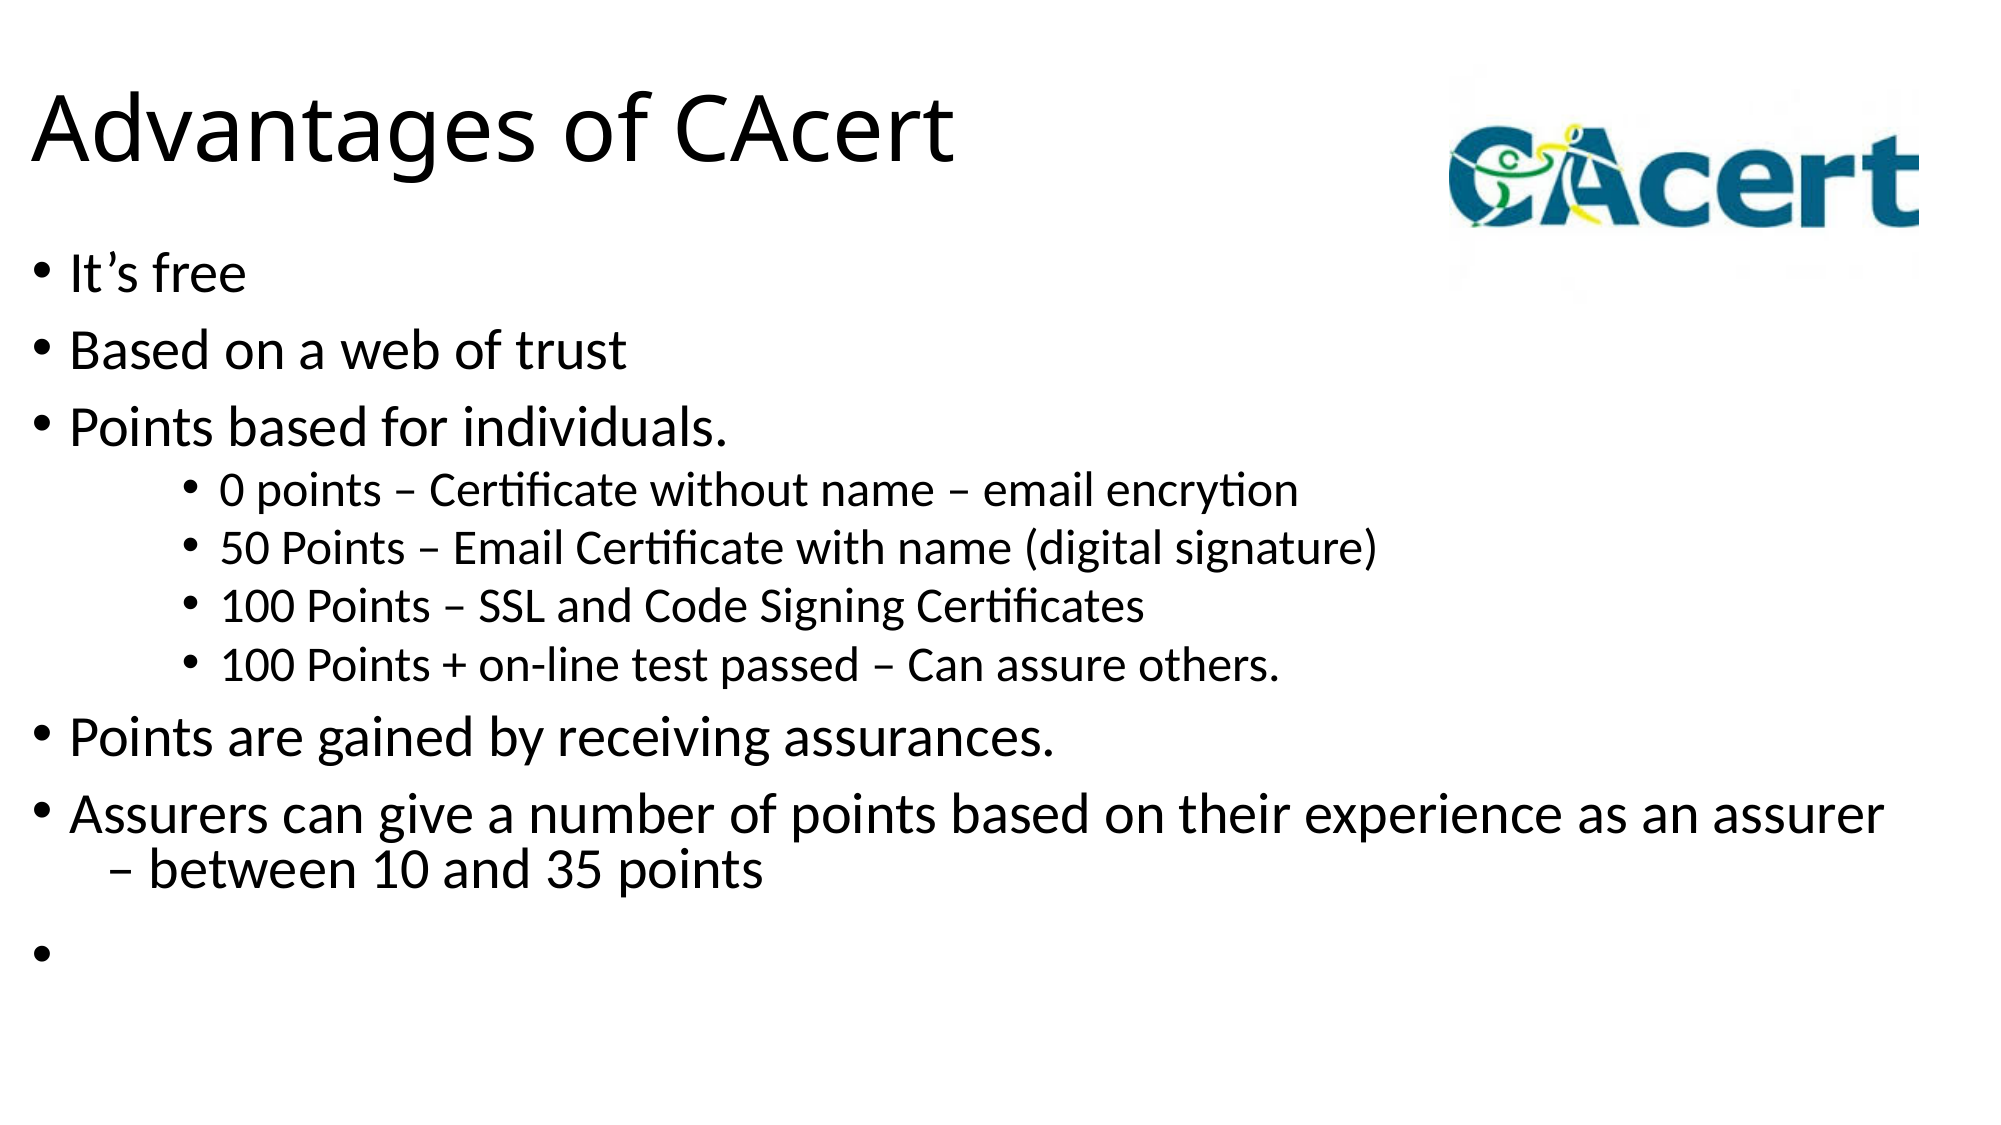

# Advantages of CAcert
It’s free
Based on a web of trust
Points based for individuals.
0 points – Certificate without name – email encrytion
50 Points – Email Certificate with name (digital signature)
100 Points – SSL and Code Signing Certificates
100 Points + on-line test passed – Can assure others.
Points are gained by receiving assurances.
Assurers can give a number of points based on their experience as an assurer – between 10 and 35 points